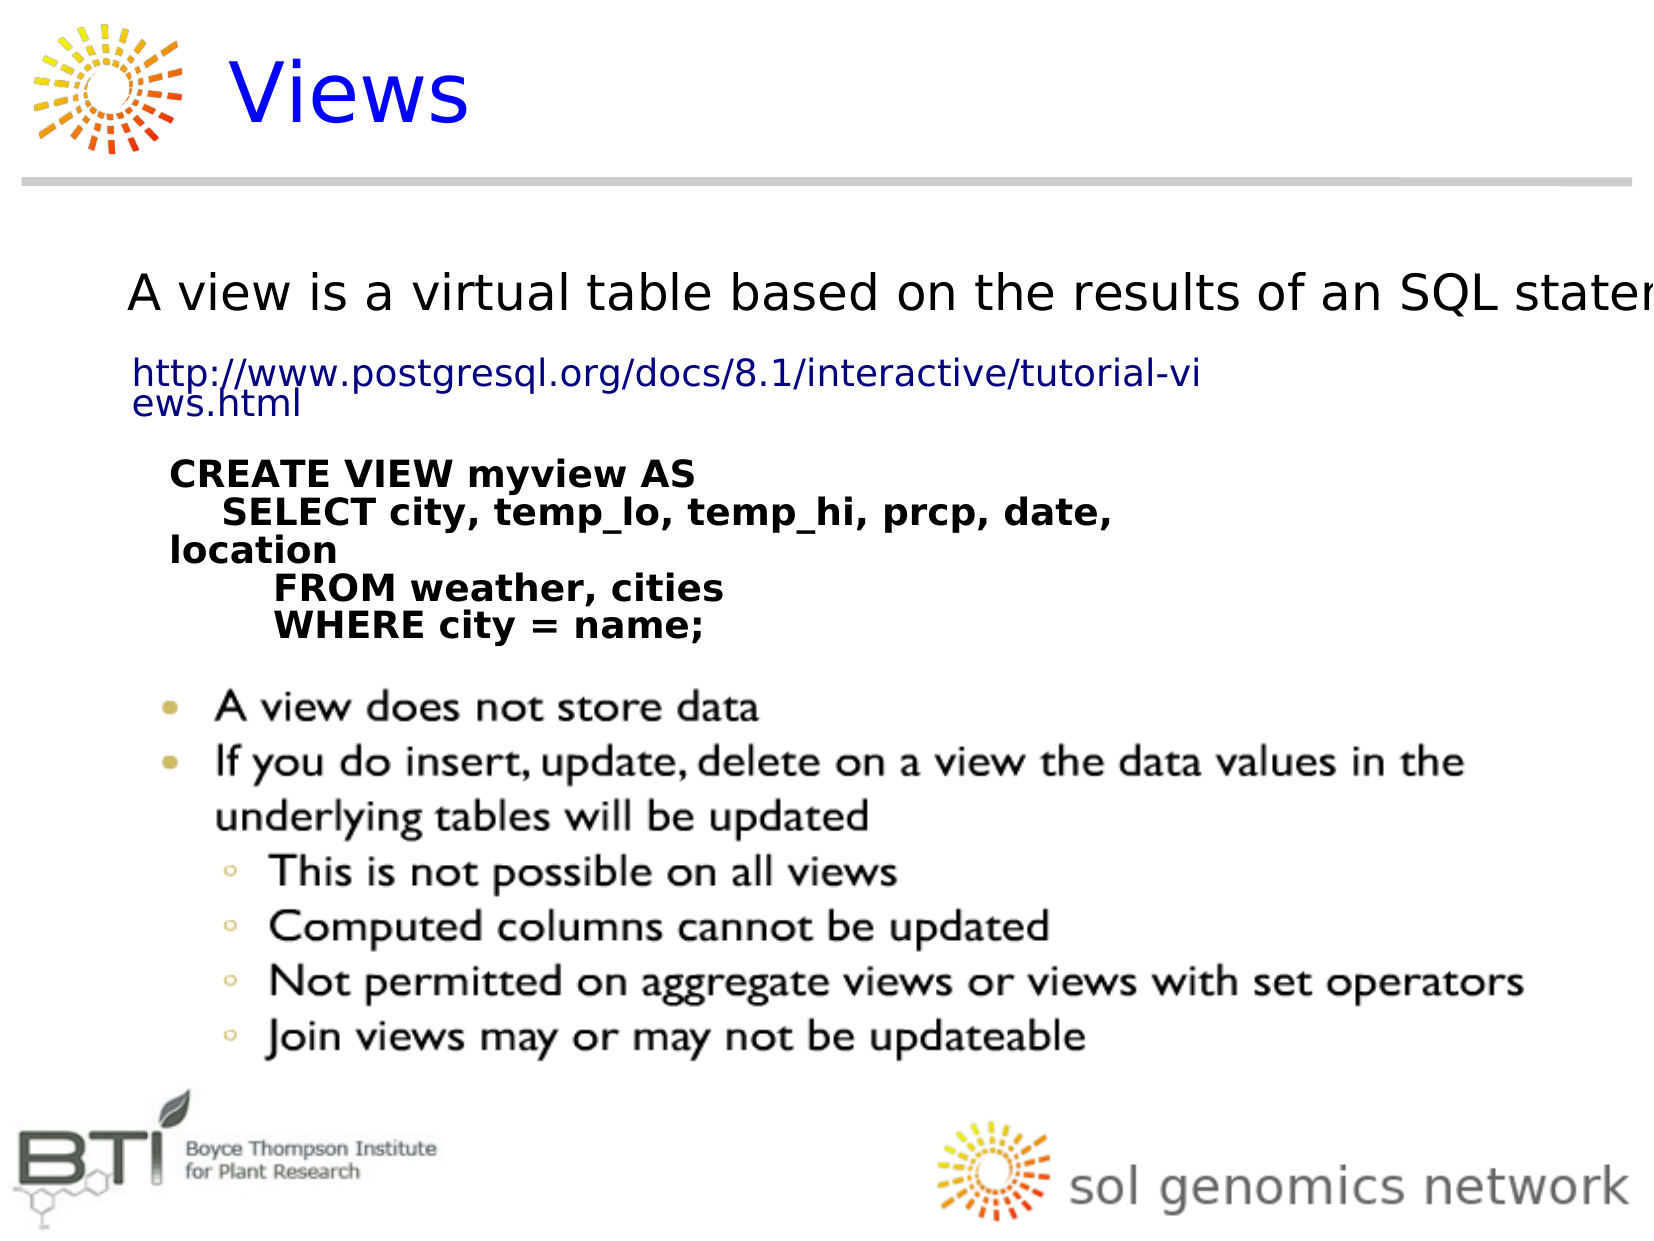

Views
A view is a virtual table based on the results of an SQL statement
http://www.postgresql.org/docs/8.1/interactive/tutorial-views.html
CREATE VIEW myview AS
 SELECT city, temp_lo, temp_hi, prcp, date, location
 FROM weather, cities
 WHERE city = name;